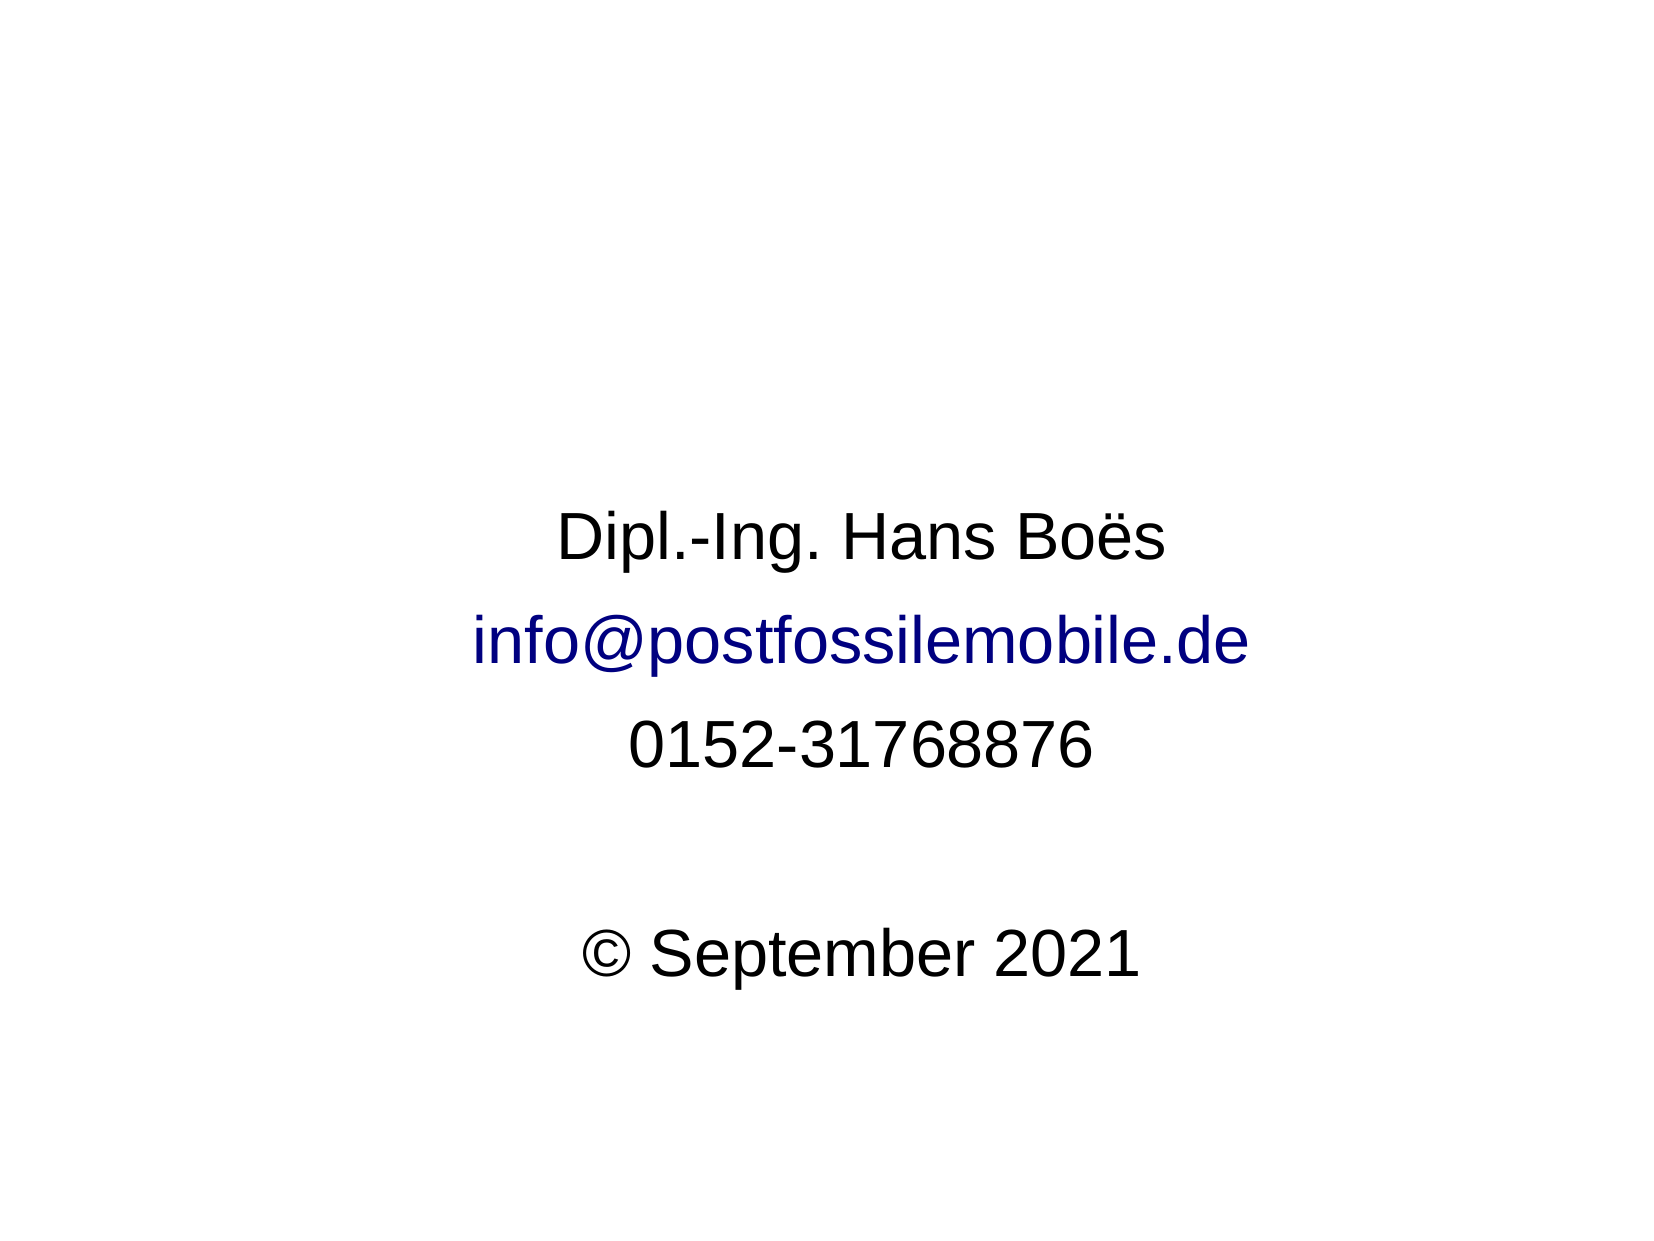

#
Dipl.-Ing. Hans Boës
info@postfossilemobile.de
0152-31768876
© September 2021